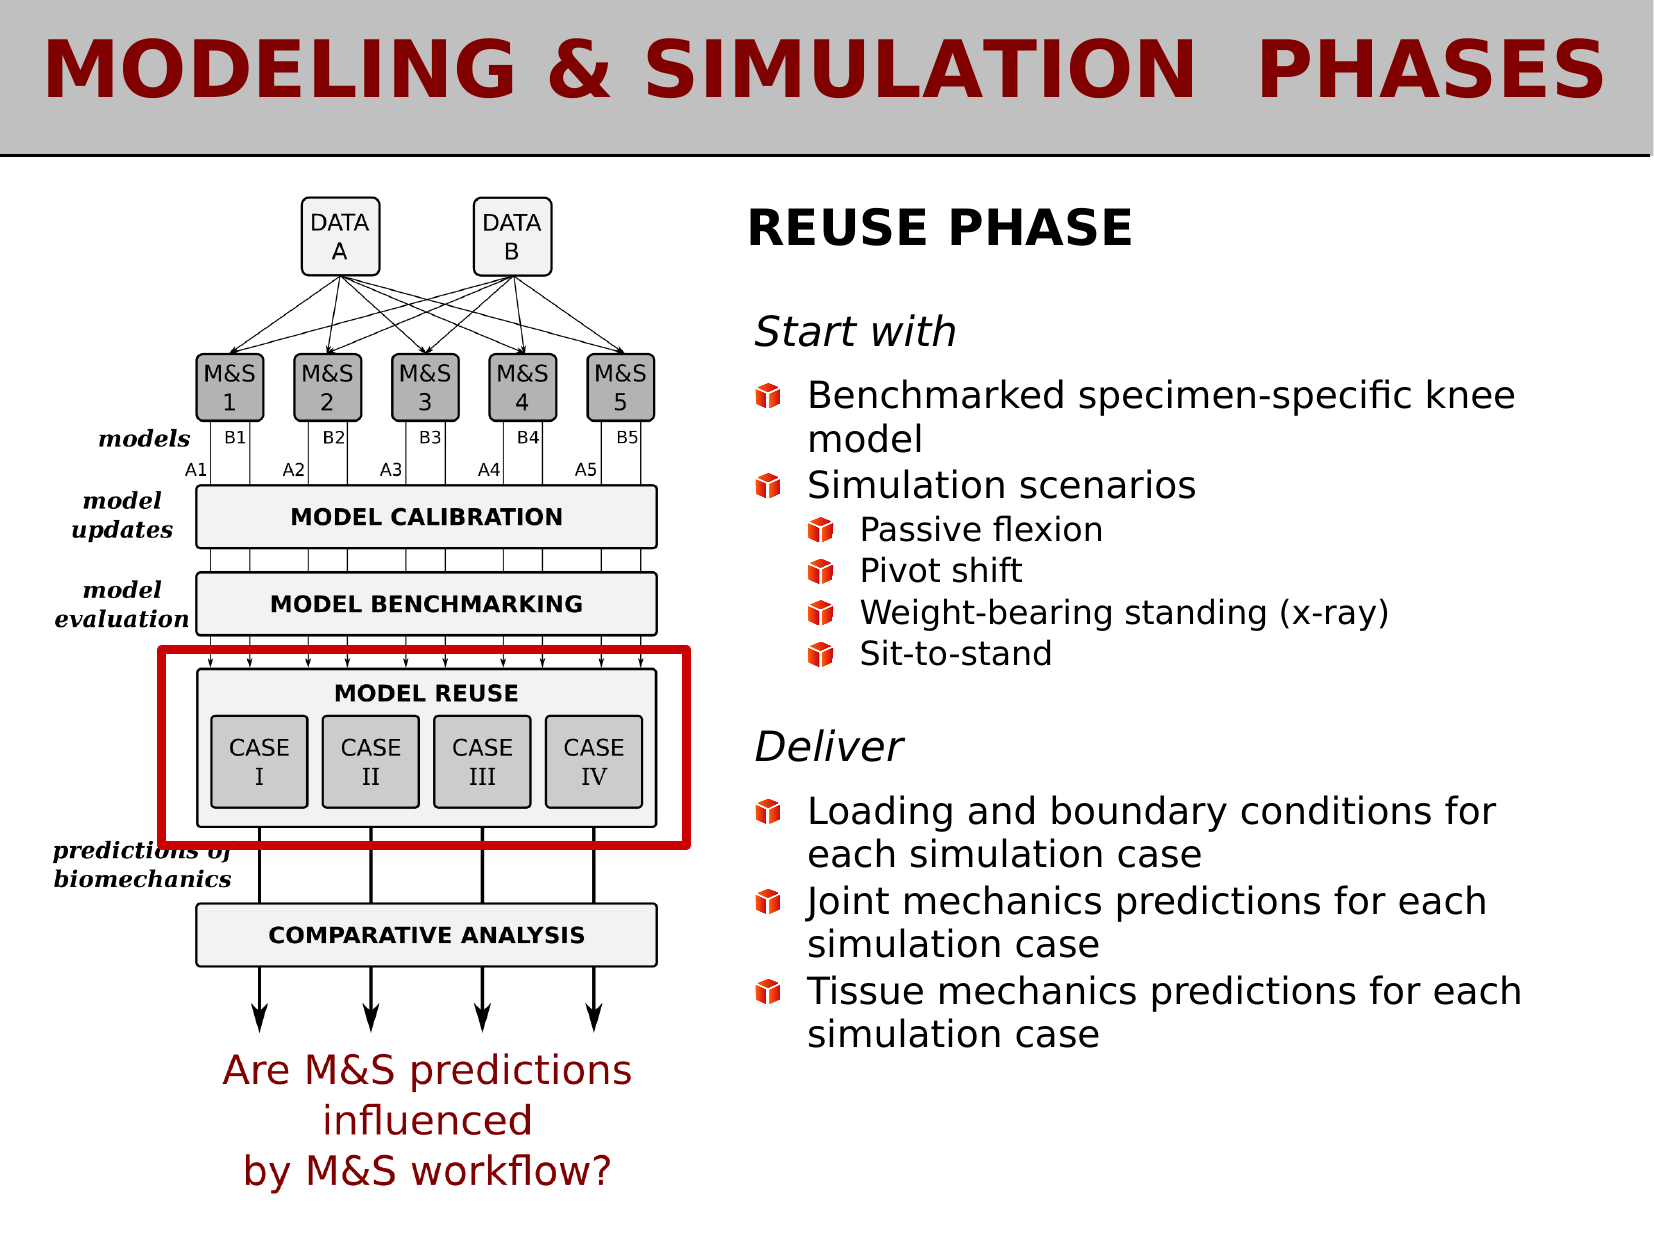

MODELING & SIMULATION PHASES
REUSE PHASE
Start with
Benchmarked specimen-specific knee model
Simulation scenarios
Passive flexion
Pivot shift
Weight-bearing standing (x-ray)
Sit-to-stand
Deliver
Loading and boundary conditions for each simulation case
Joint mechanics predictions for each simulation case
Tissue mechanics predictions for each simulation case